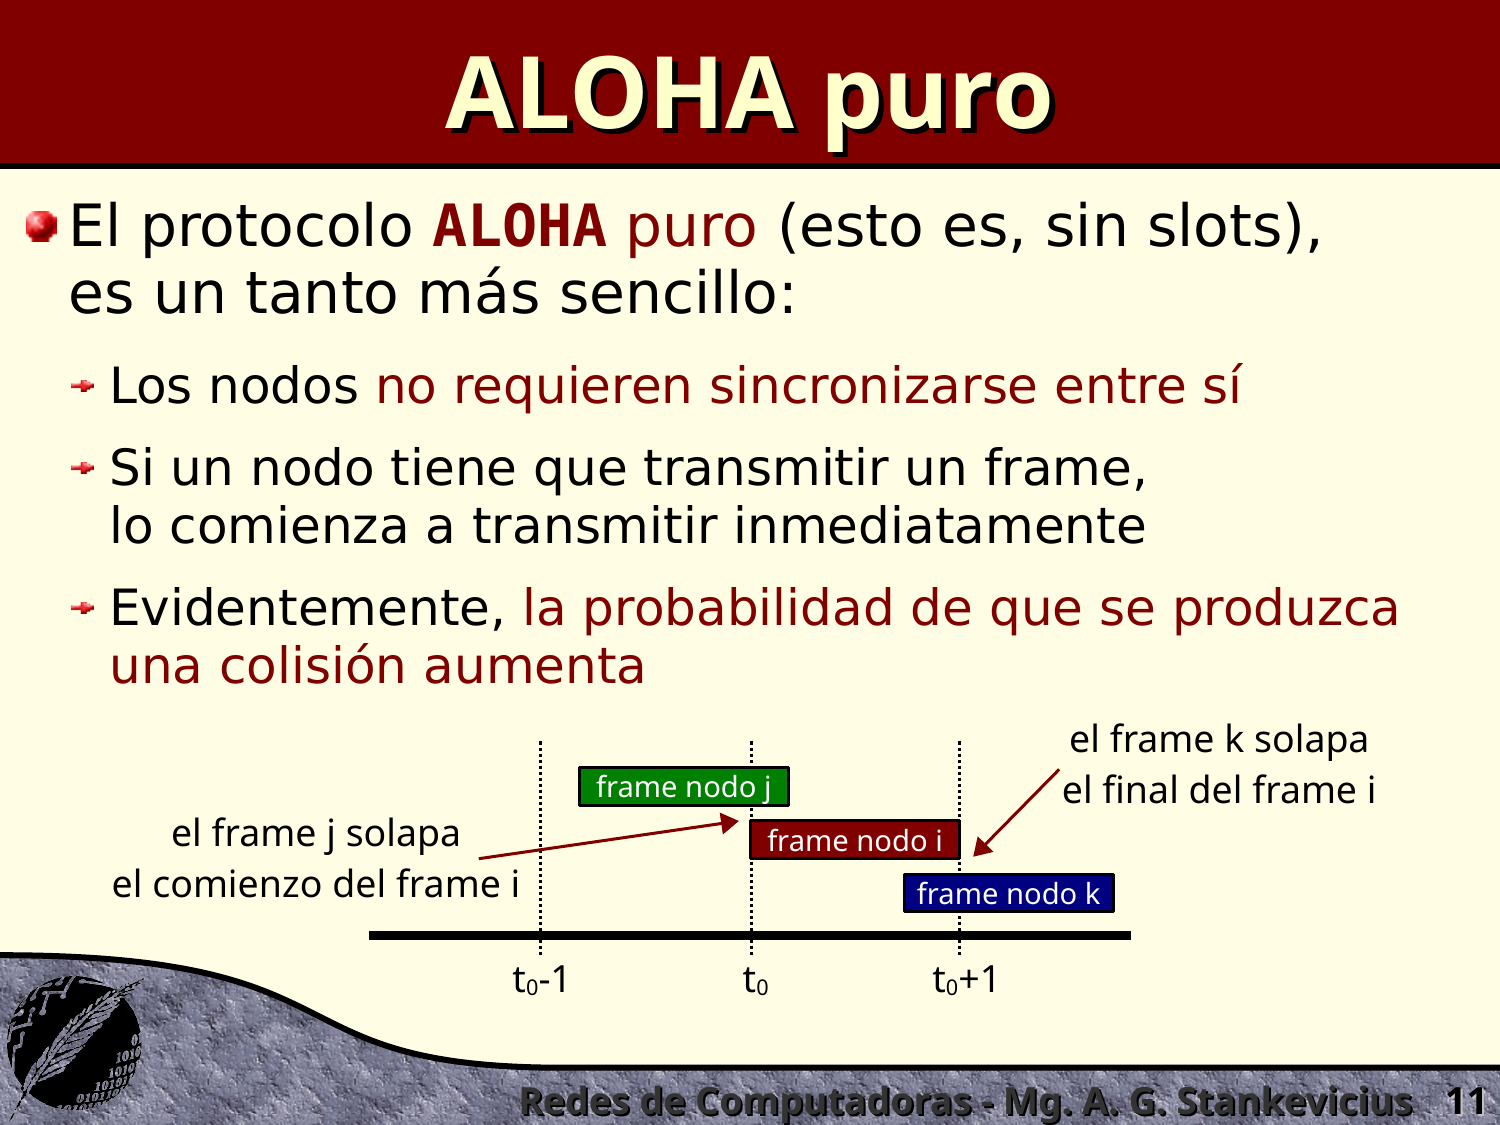

# ALOHA puro
El protocolo ALOHA puro (esto es, sin slots),
es un tanto más sencillo:
Los nodos no requieren sincronizarse entre sí
Si un nodo tiene que transmitir un frame,
lo comienza a transmitir inmediatamente
Evidentemente, la probabilidad de que se produzca
una colisión aumenta
el frame k solapa
el final del frame i
frame nodo j
el frame j solapa
el comienzo del frame i
frame nodo i
frame nodo k
t0-1
t0
t0+1
11